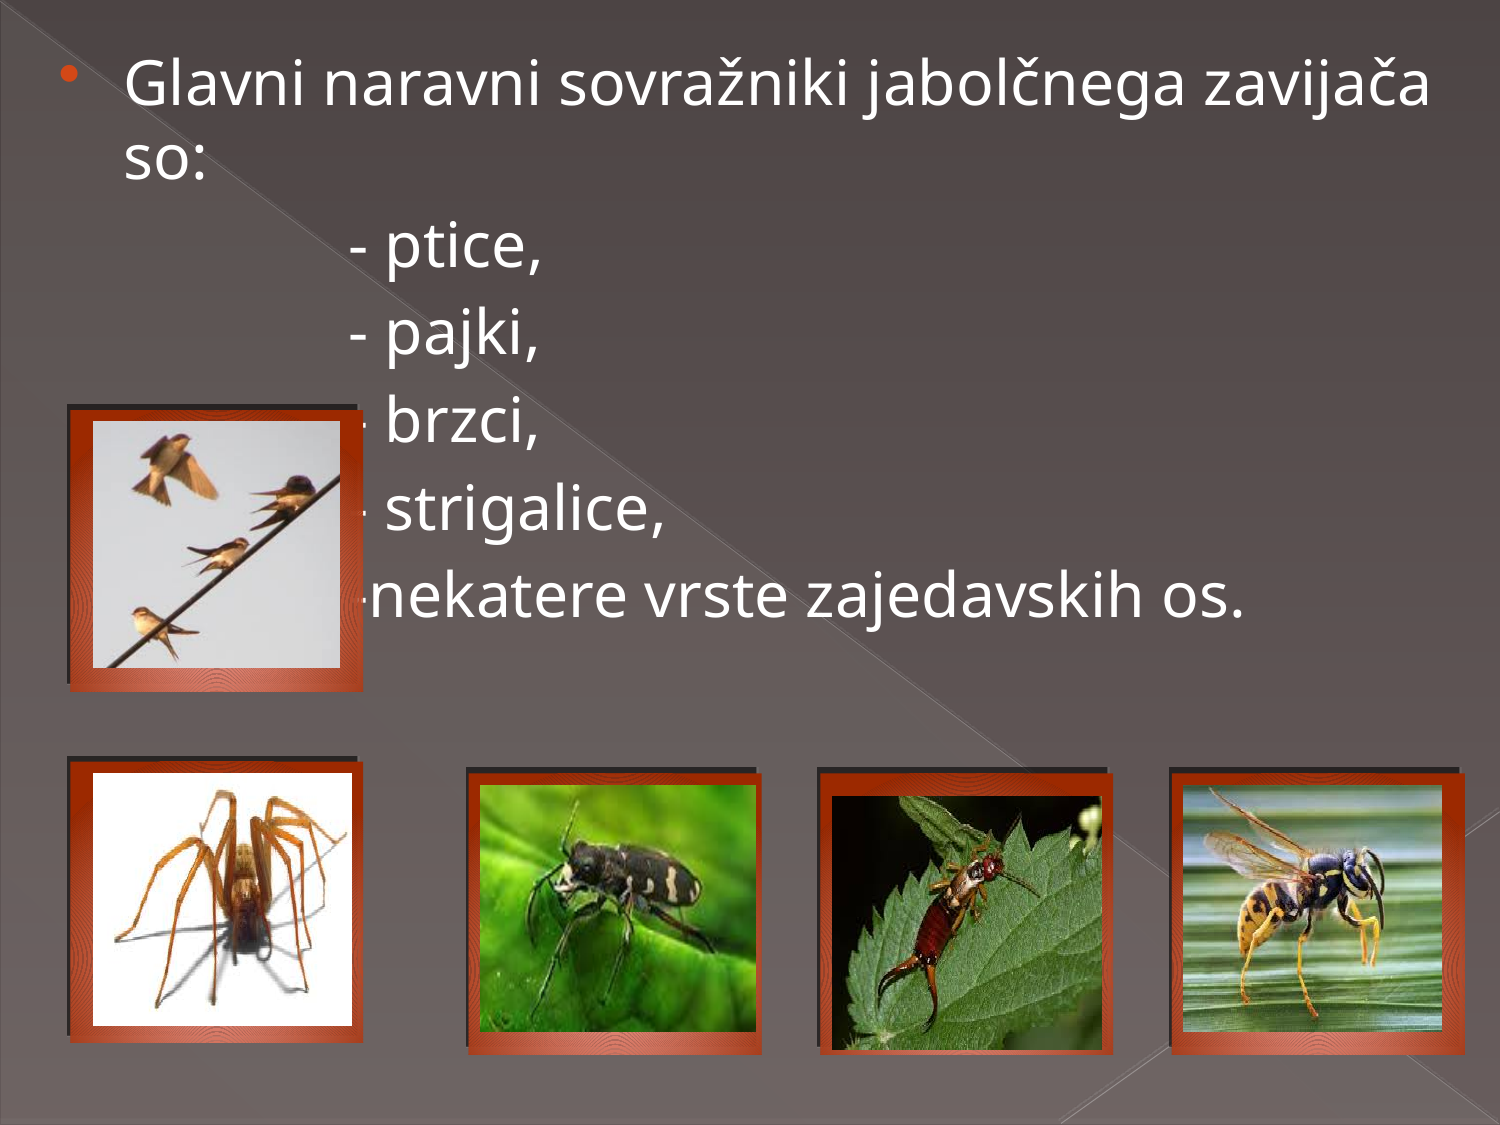

# Glavni naravni sovražniki jabolčnega zavijača so:
				- ptice,
				- pajki,
				- brzci,
				- strigalice,
				-nekatere vrste zajedavskih os.